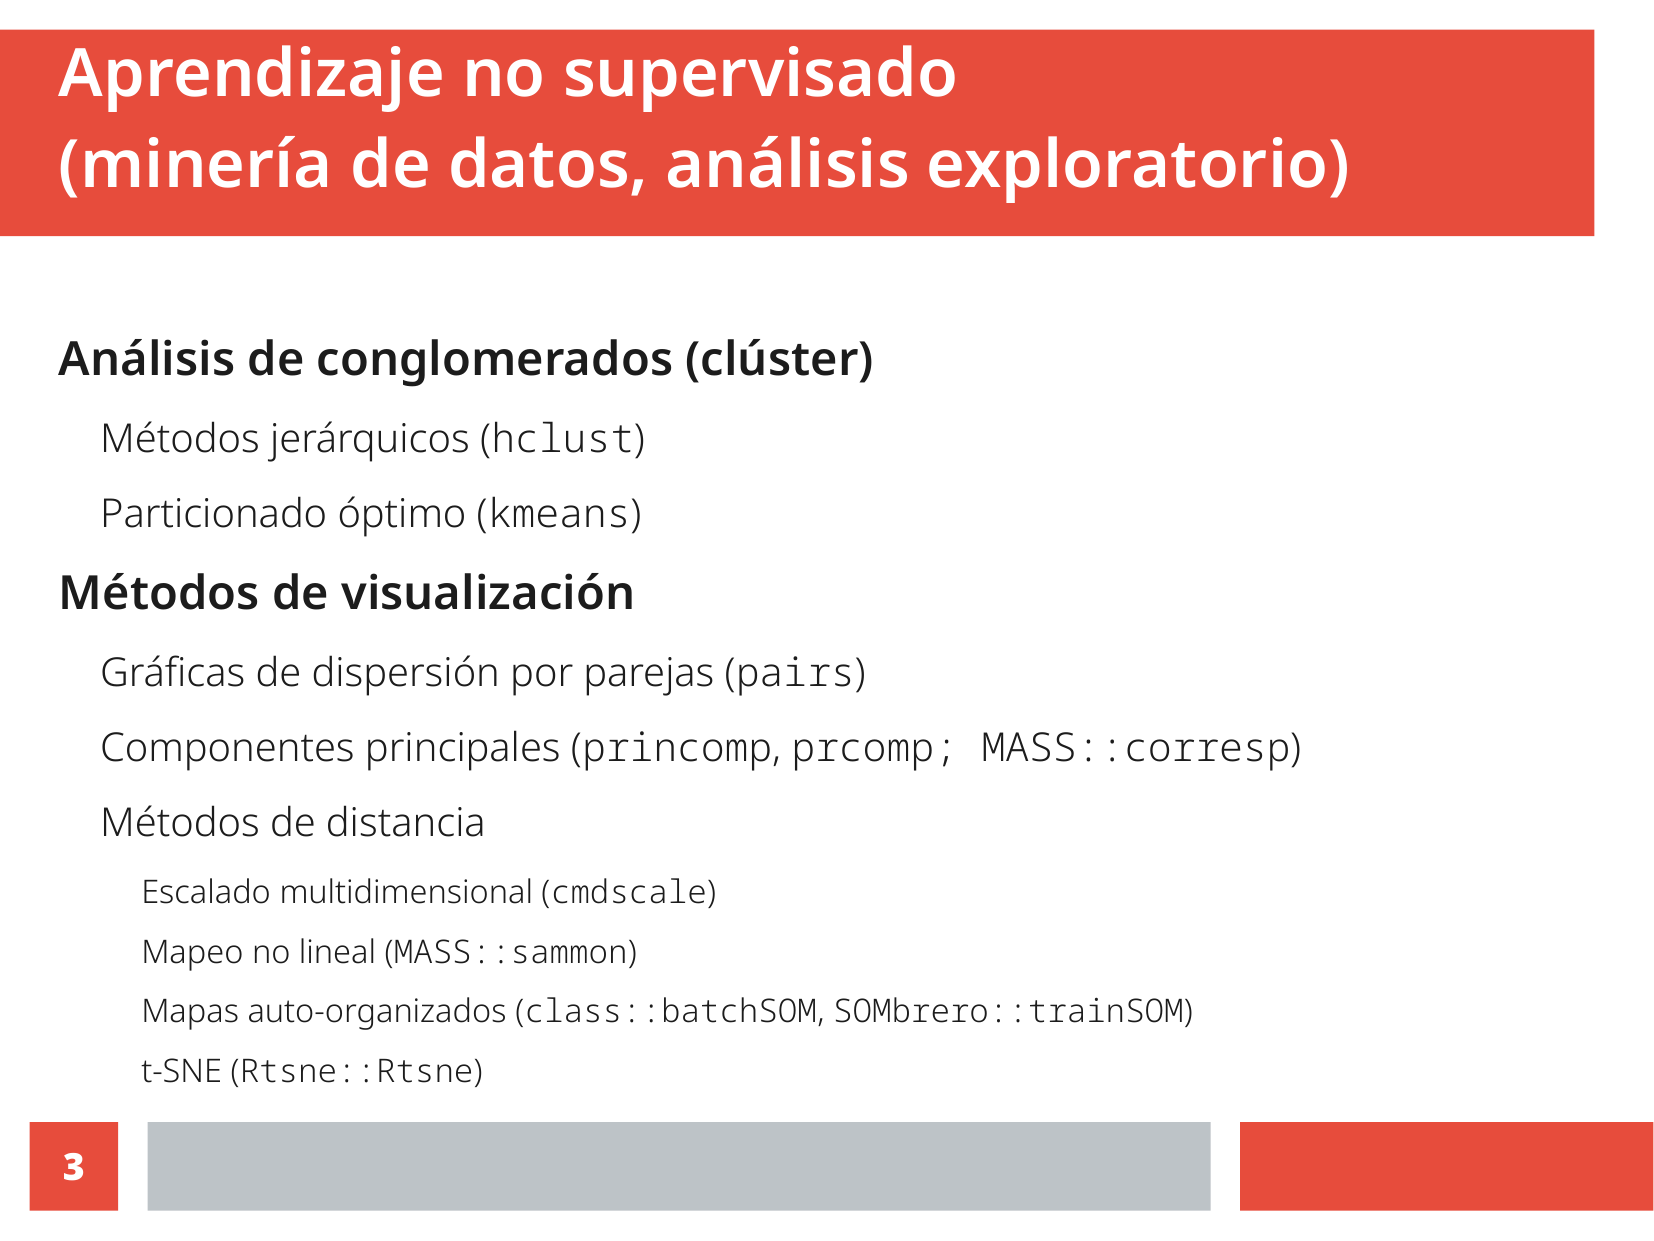

# Aprendizaje no supervisado (minería de datos, análisis exploratorio)
Análisis de conglomerados (clúster)
Métodos jerárquicos (hclust)
Particionado óptimo (kmeans)
Métodos de visualización
Gráficas de dispersión por parejas (pairs)
Componentes principales (princomp, prcomp; MASS::corresp)
Métodos de distancia
Escalado multidimensional (cmdscale)
Mapeo no lineal (MASS::sammon)
Mapas auto-organizados (class::batchSOM, SOMbrero::trainSOM)
t-SNE (Rtsne::Rtsne)
3